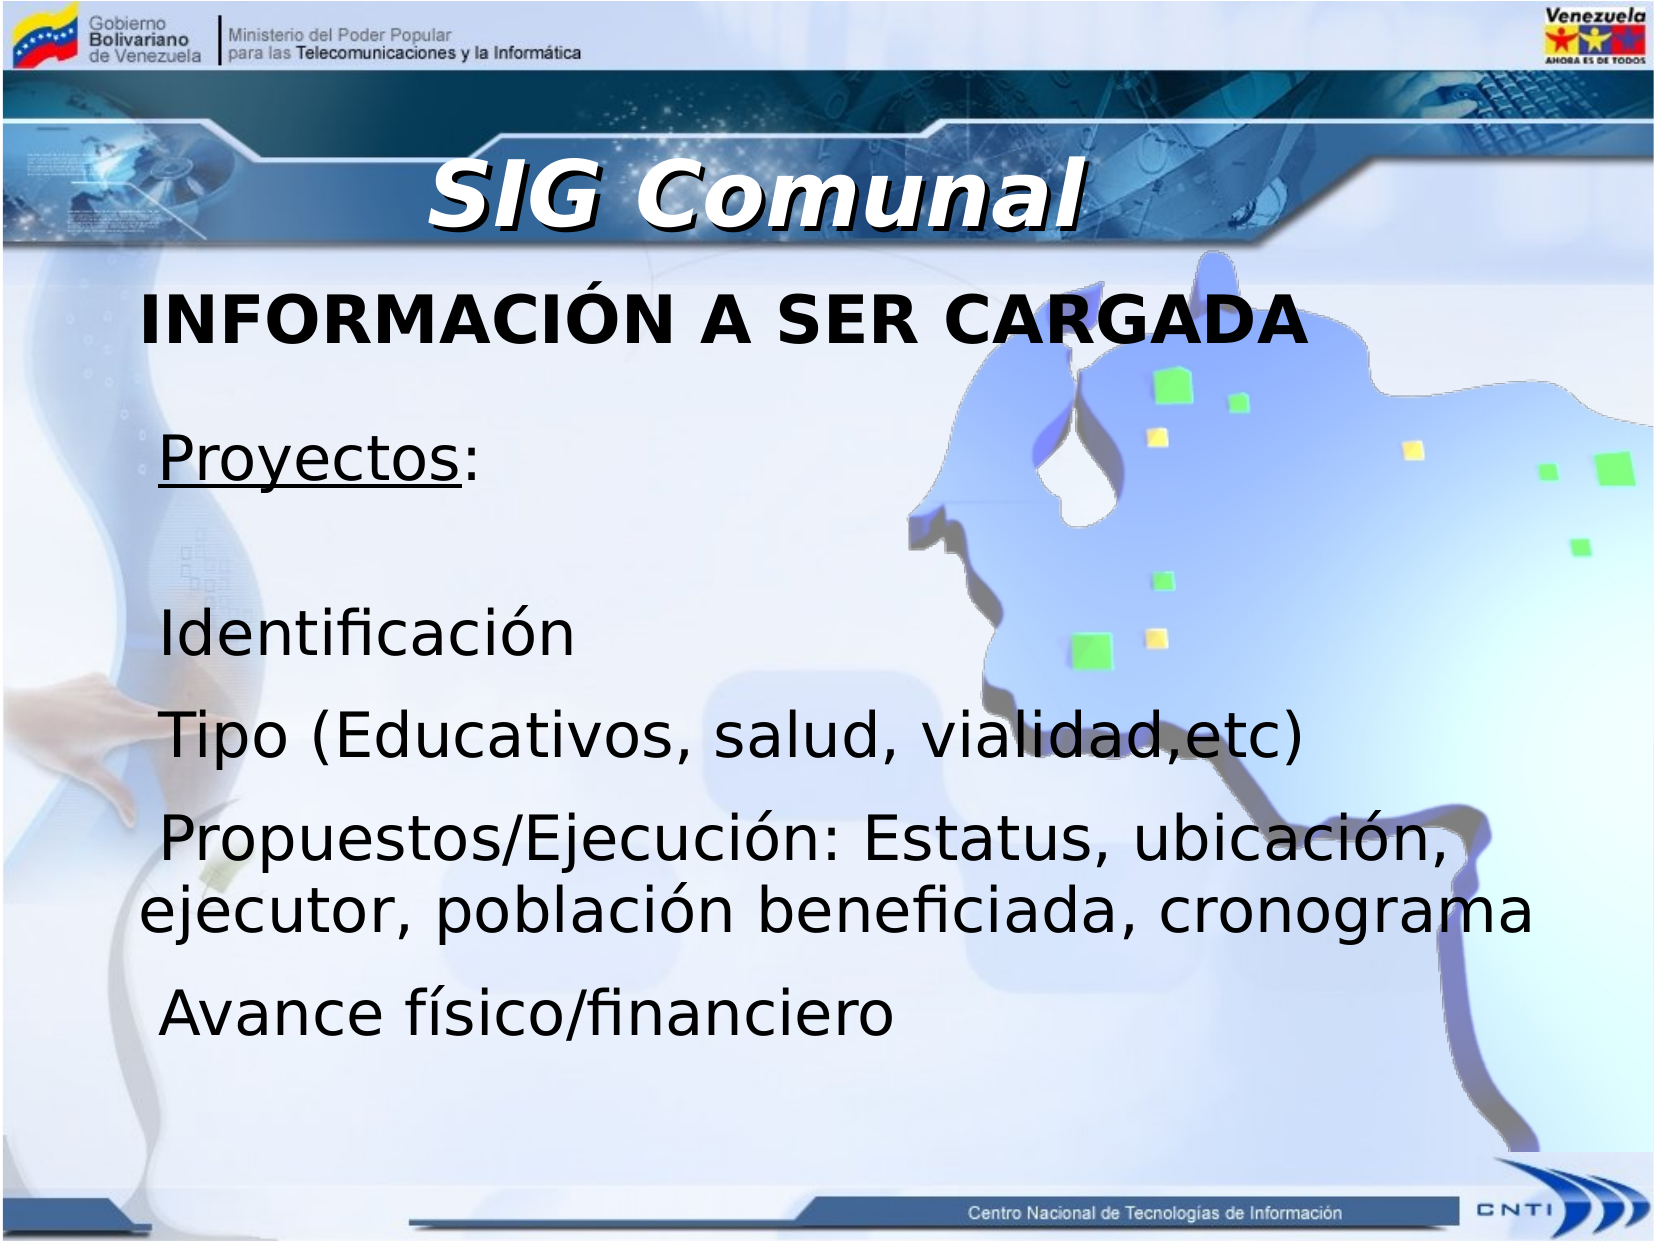

# SIG Comunal
INFORMACIÓN A SER CARGADA
 Proyectos:
 Identificación
 Tipo (Educativos, salud, vialidad,etc)
 Propuestos/Ejecución: Estatus, ubicación, ejecutor, población beneficiada, cronograma
 Avance físico/financiero